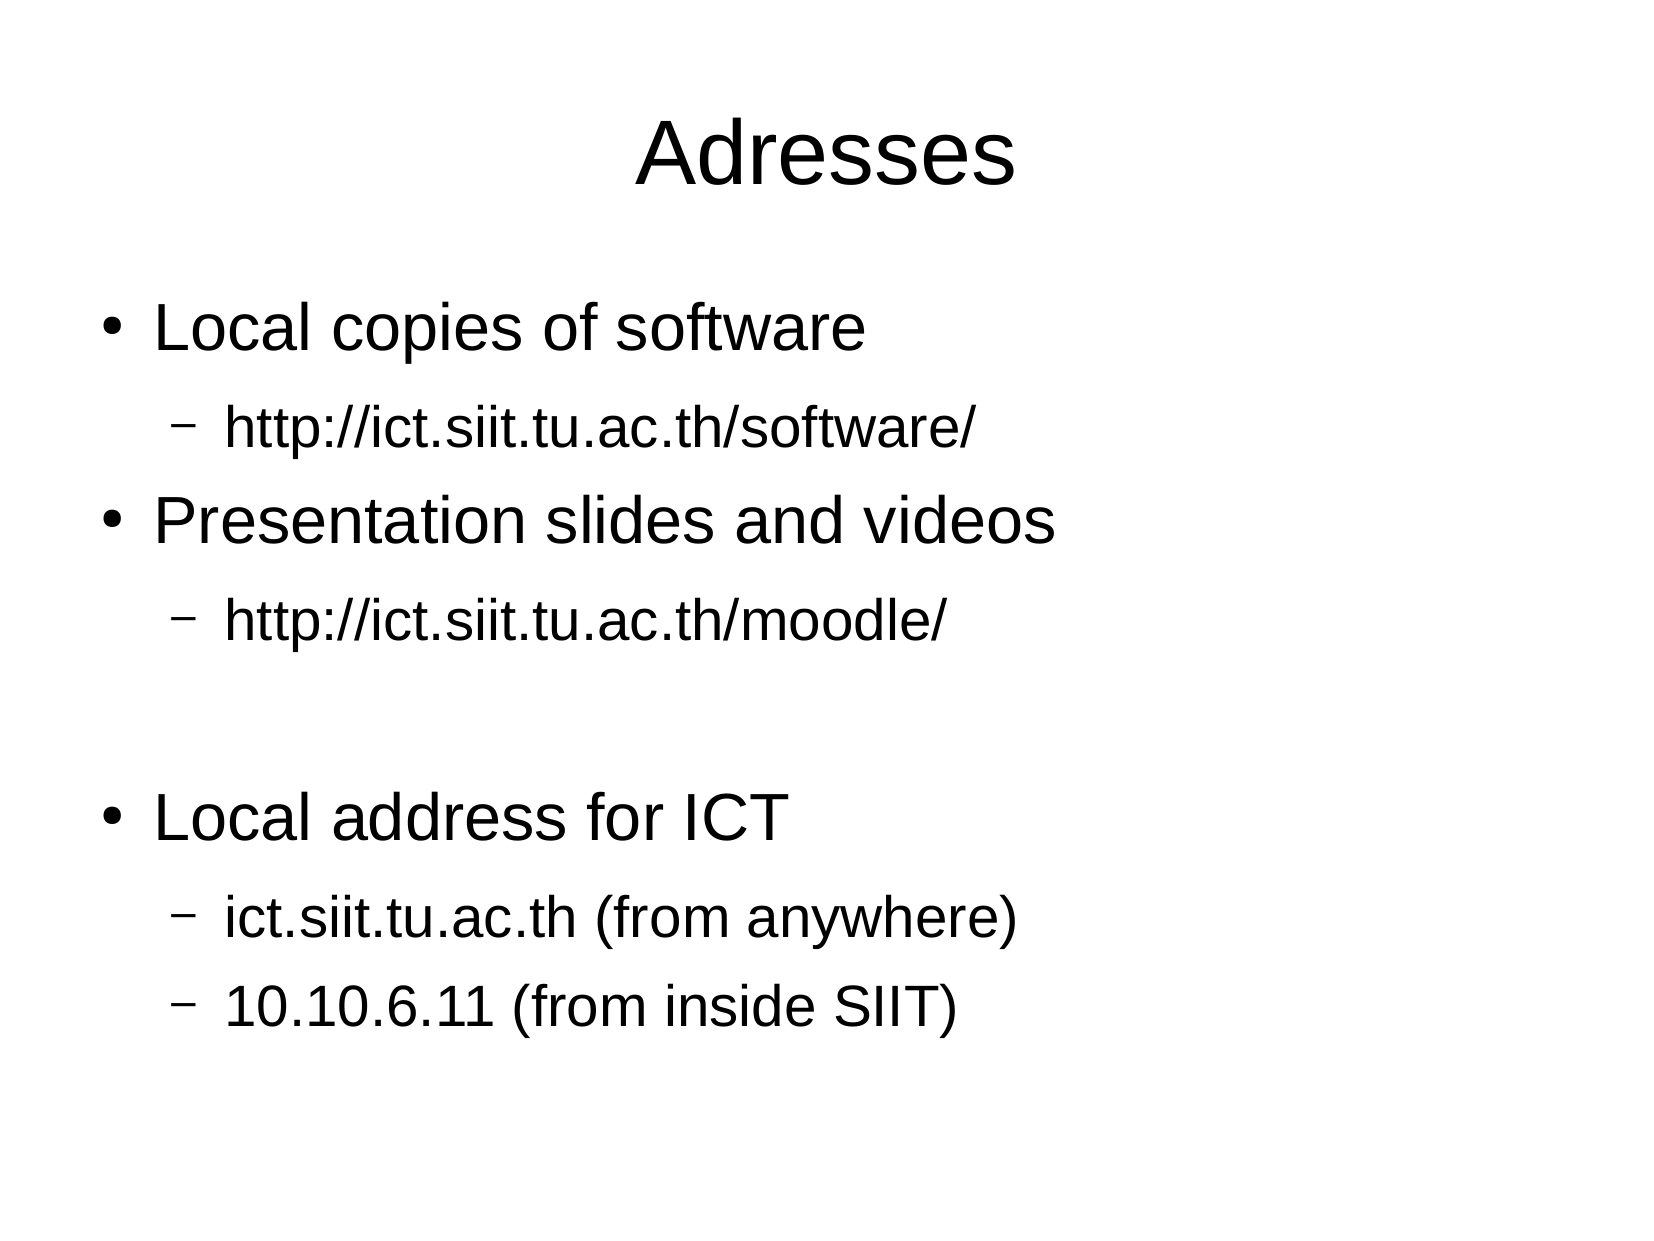

# Adresses
Local copies of software
http://ict.siit.tu.ac.th/software/
Presentation slides and videos
http://ict.siit.tu.ac.th/moodle/
Local address for ICT
ict.siit.tu.ac.th (from anywhere)
10.10.6.11 (from inside SIIT)